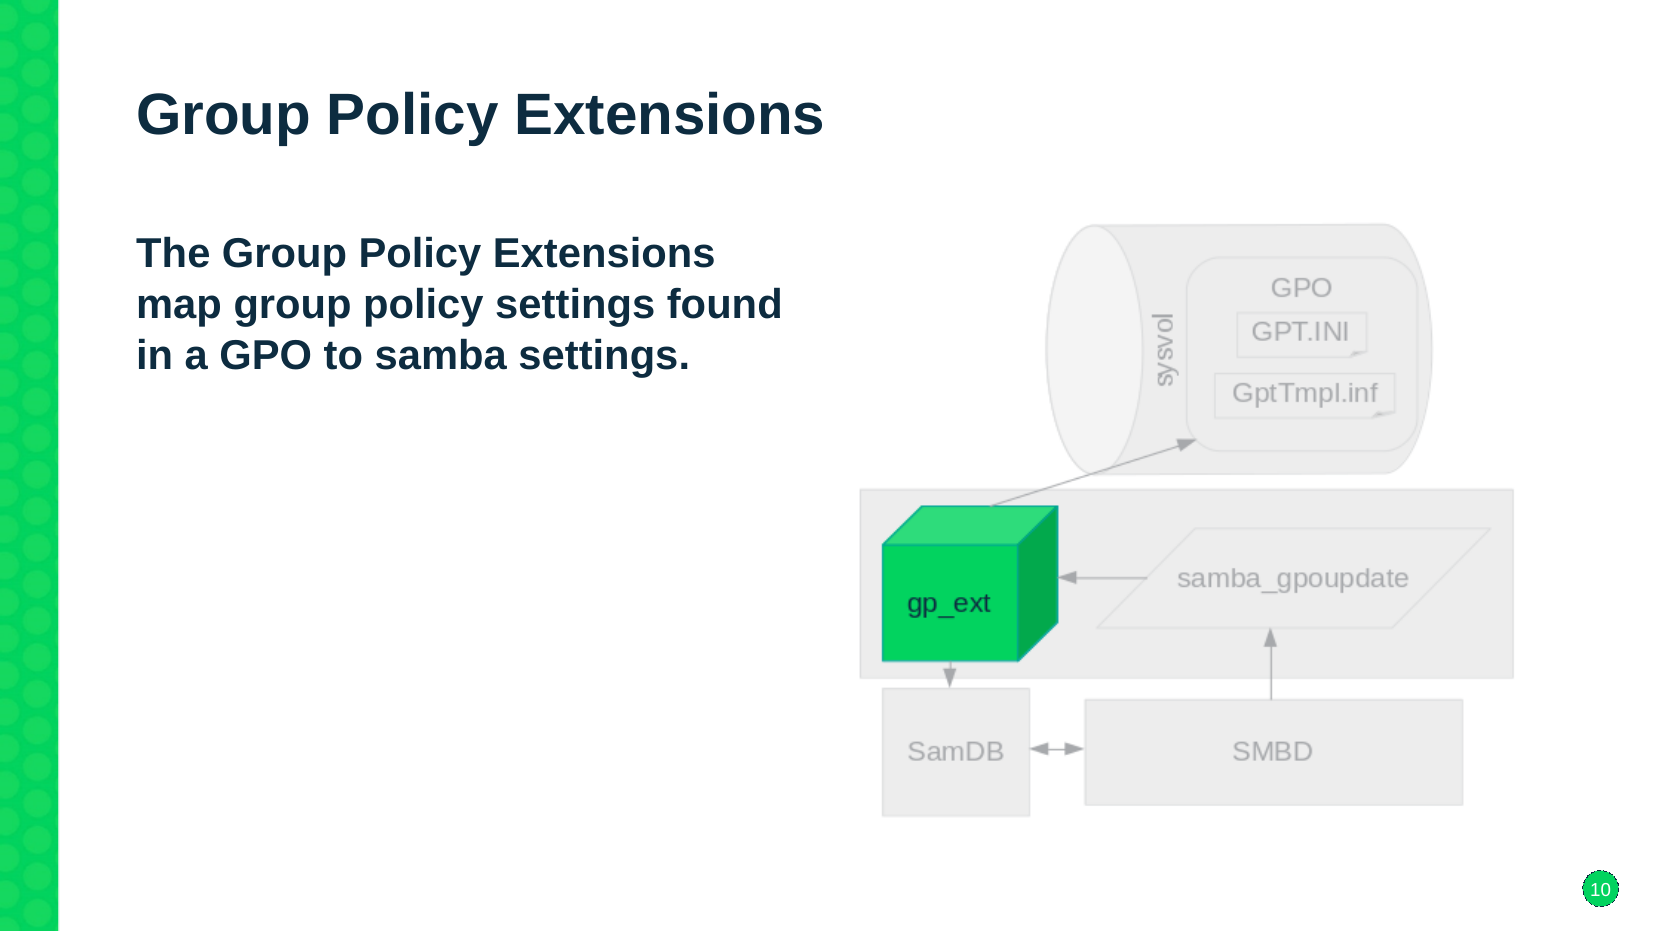

# Group Policy Extensions
The Group Policy Extensions map group policy settings found in a GPO to samba settings.
10